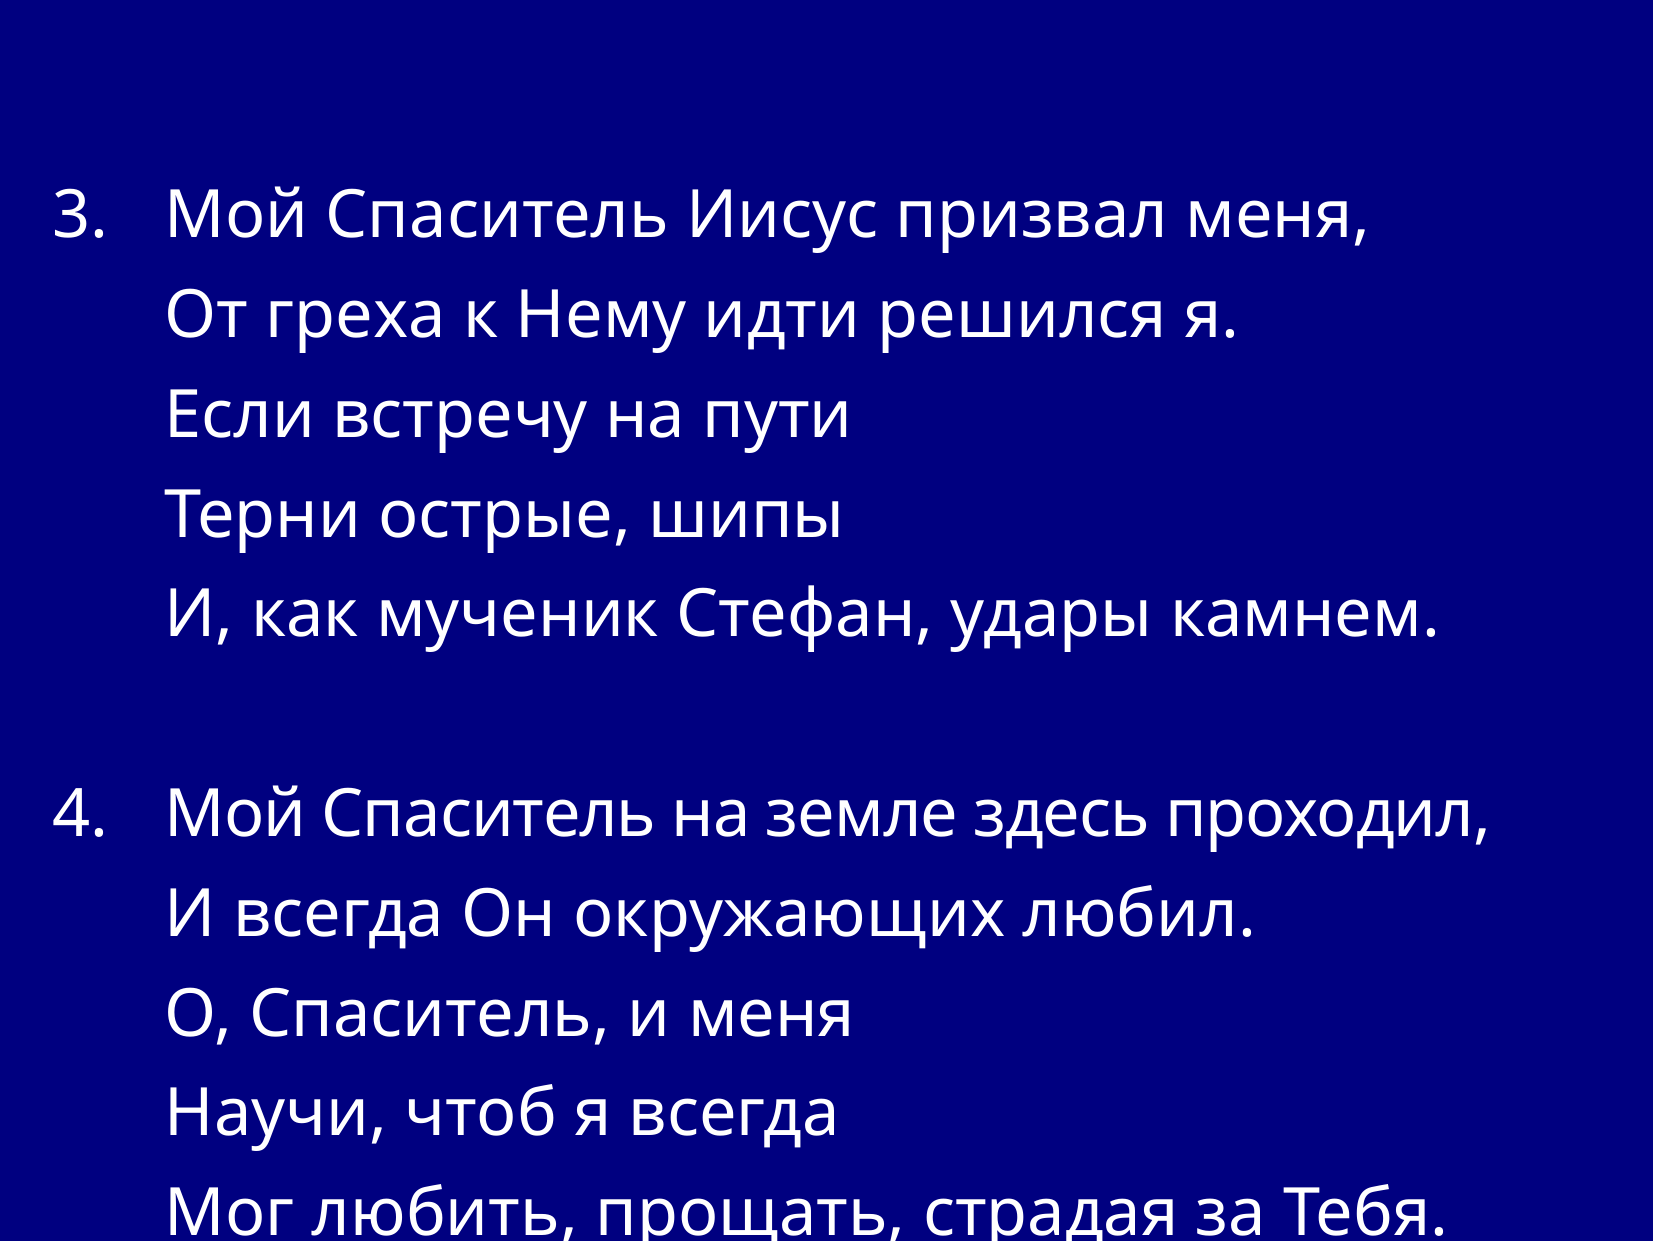

3.	Мой Спаситель Иисус призвал меня,
	От греха к Нему идти решился я.
	Если встречу на пути
	Терни острые, шипы
	И, как мученик Стефан, удары камнем.
4.	Мой Спаситель на земле здесь проходил,
	И всегда Он окружающих любил.
	О, Спаситель, и меня
	Научи, чтоб я всегда
	Мог любить, прощать, страдая за Тебя.